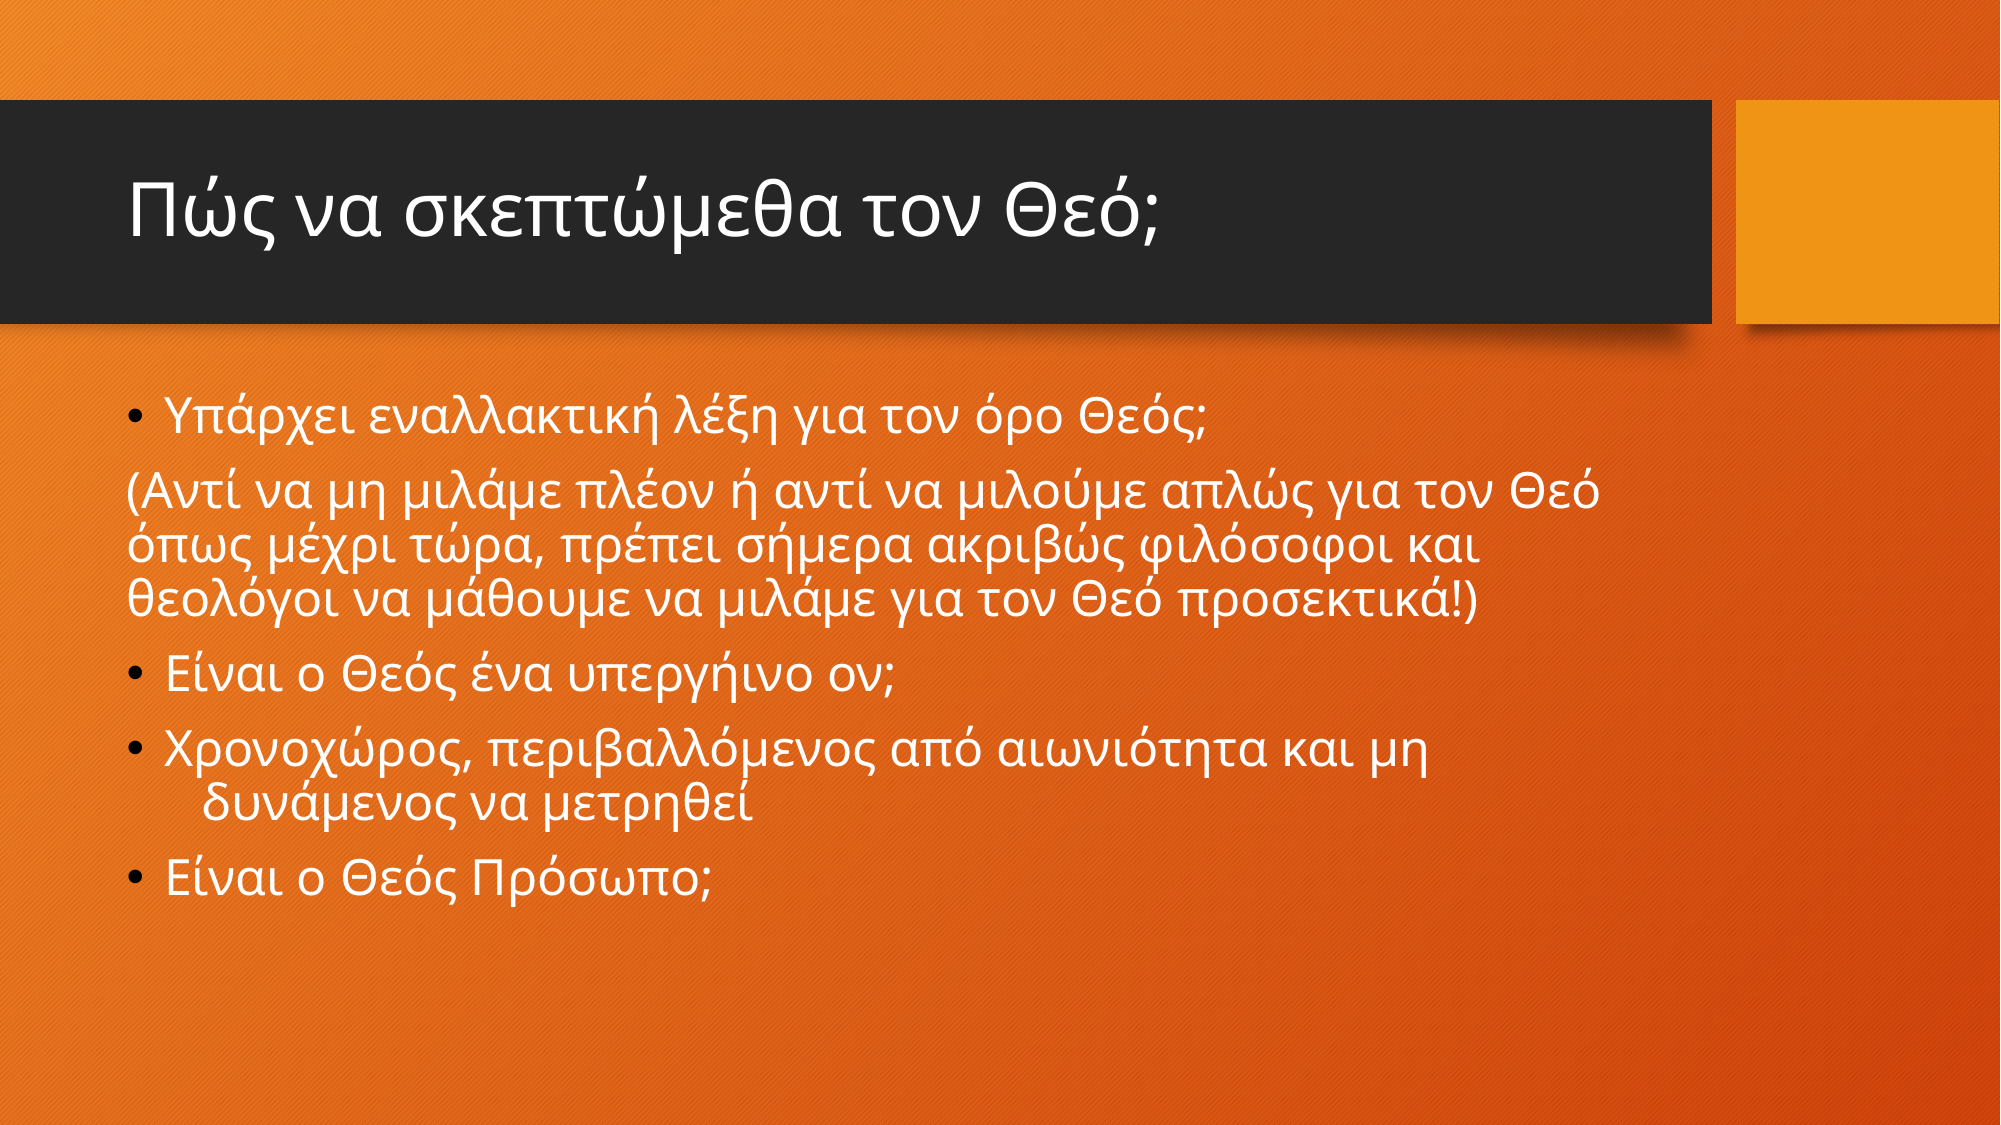

# Πώς να σκεπτώμεθα τον Θεό;
Υπάρχει εναλλακτική λέξη για τον όρο Θεός;
(Αντί να μη μιλάμε πλέον ή αντί να μιλούμε απλώς για τον Θεό όπως μέχρι τώρα, πρέπει σήμερα ακριβώς φιλόσοφοι και θεολόγοι να μάθουμε να μιλάμε για τον Θεό προσεκτικά!)
Είναι ο Θεός ένα υπεργήινο ον;
Χρονοχώρος, περιβαλλόμενος από αιωνιότητα και μη δυνάμενος να μετρηθεί
Είναι ο Θεός Πρόσωπο;